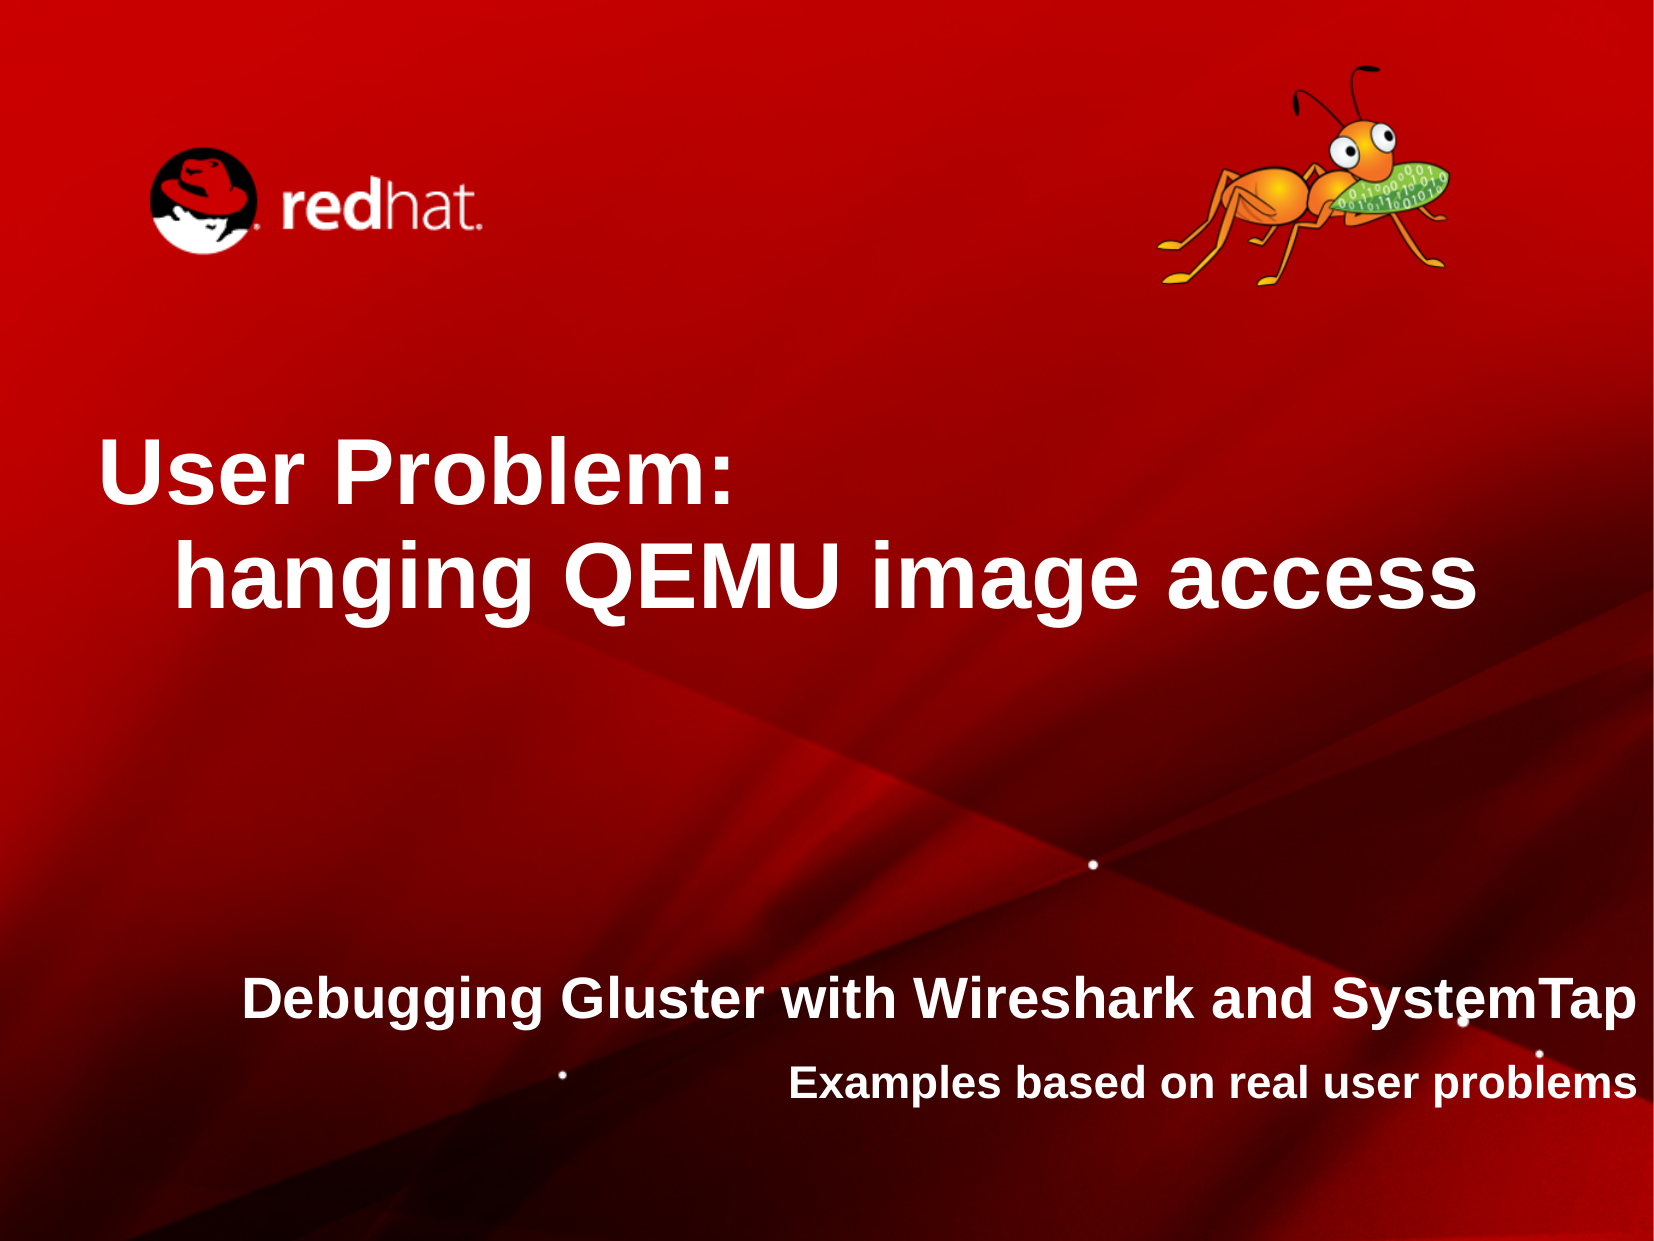

# User Problem: hanging QEMU image access
Debugging Gluster with Wireshark and SystemTap
Examples based on real user problems